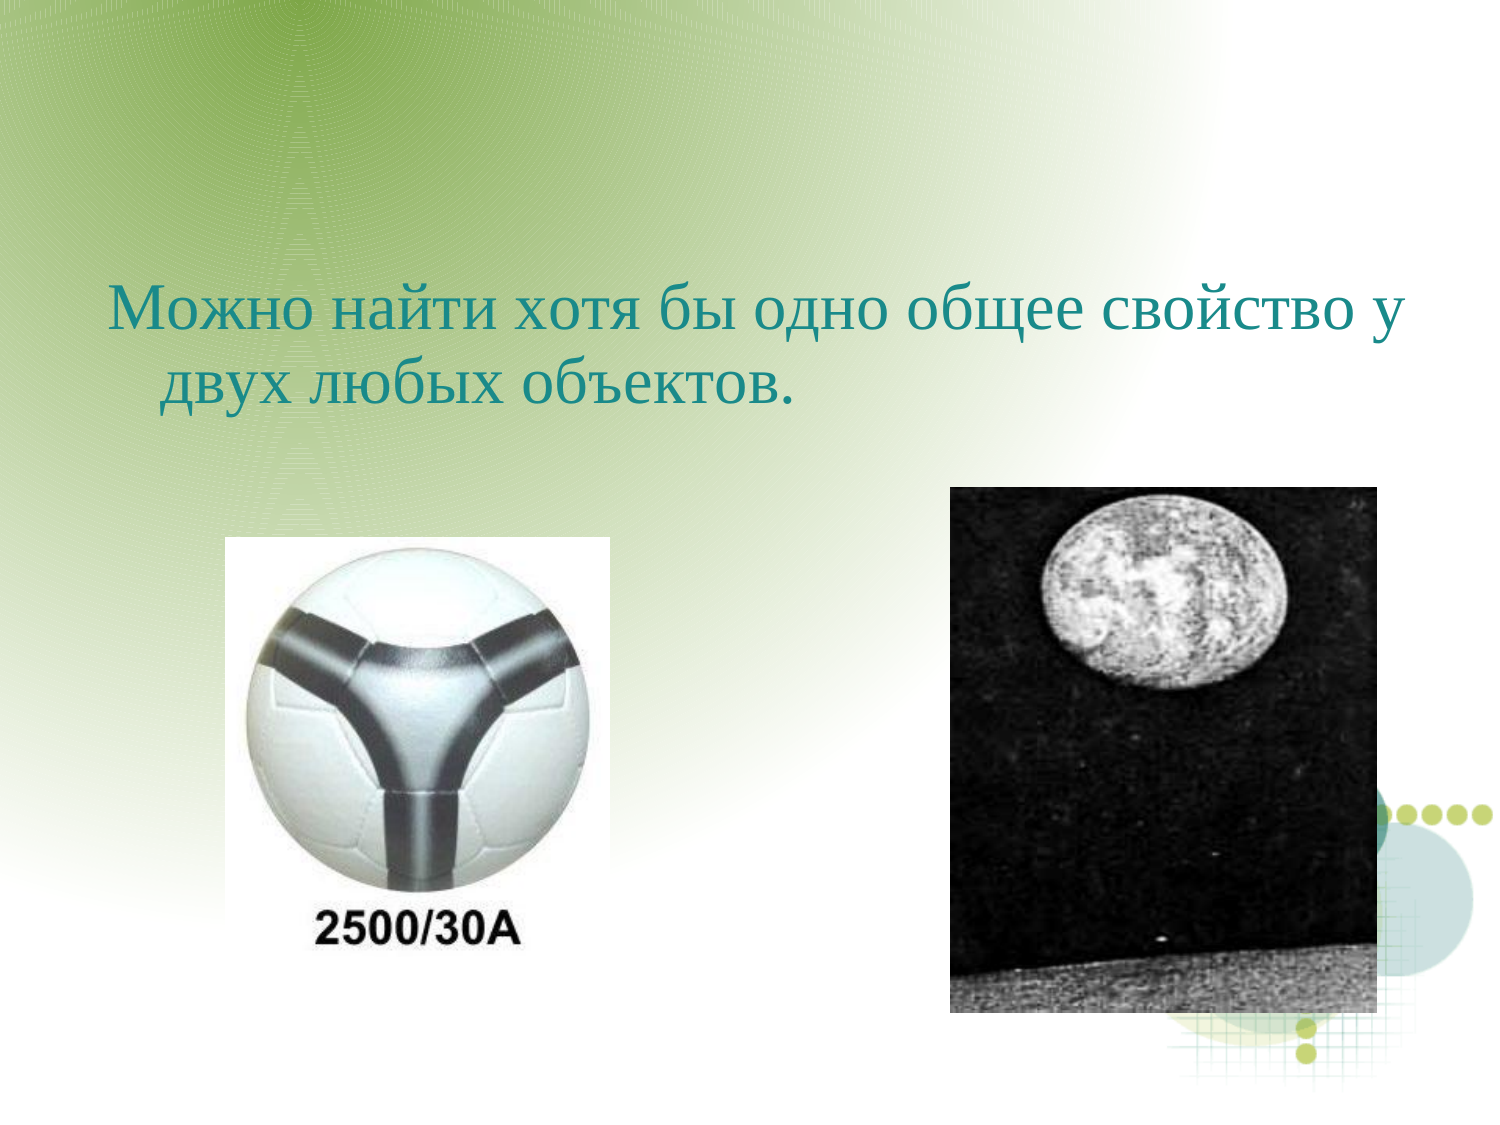

#
Можно найти хотя бы одно общее свойство у двух любых объектов.